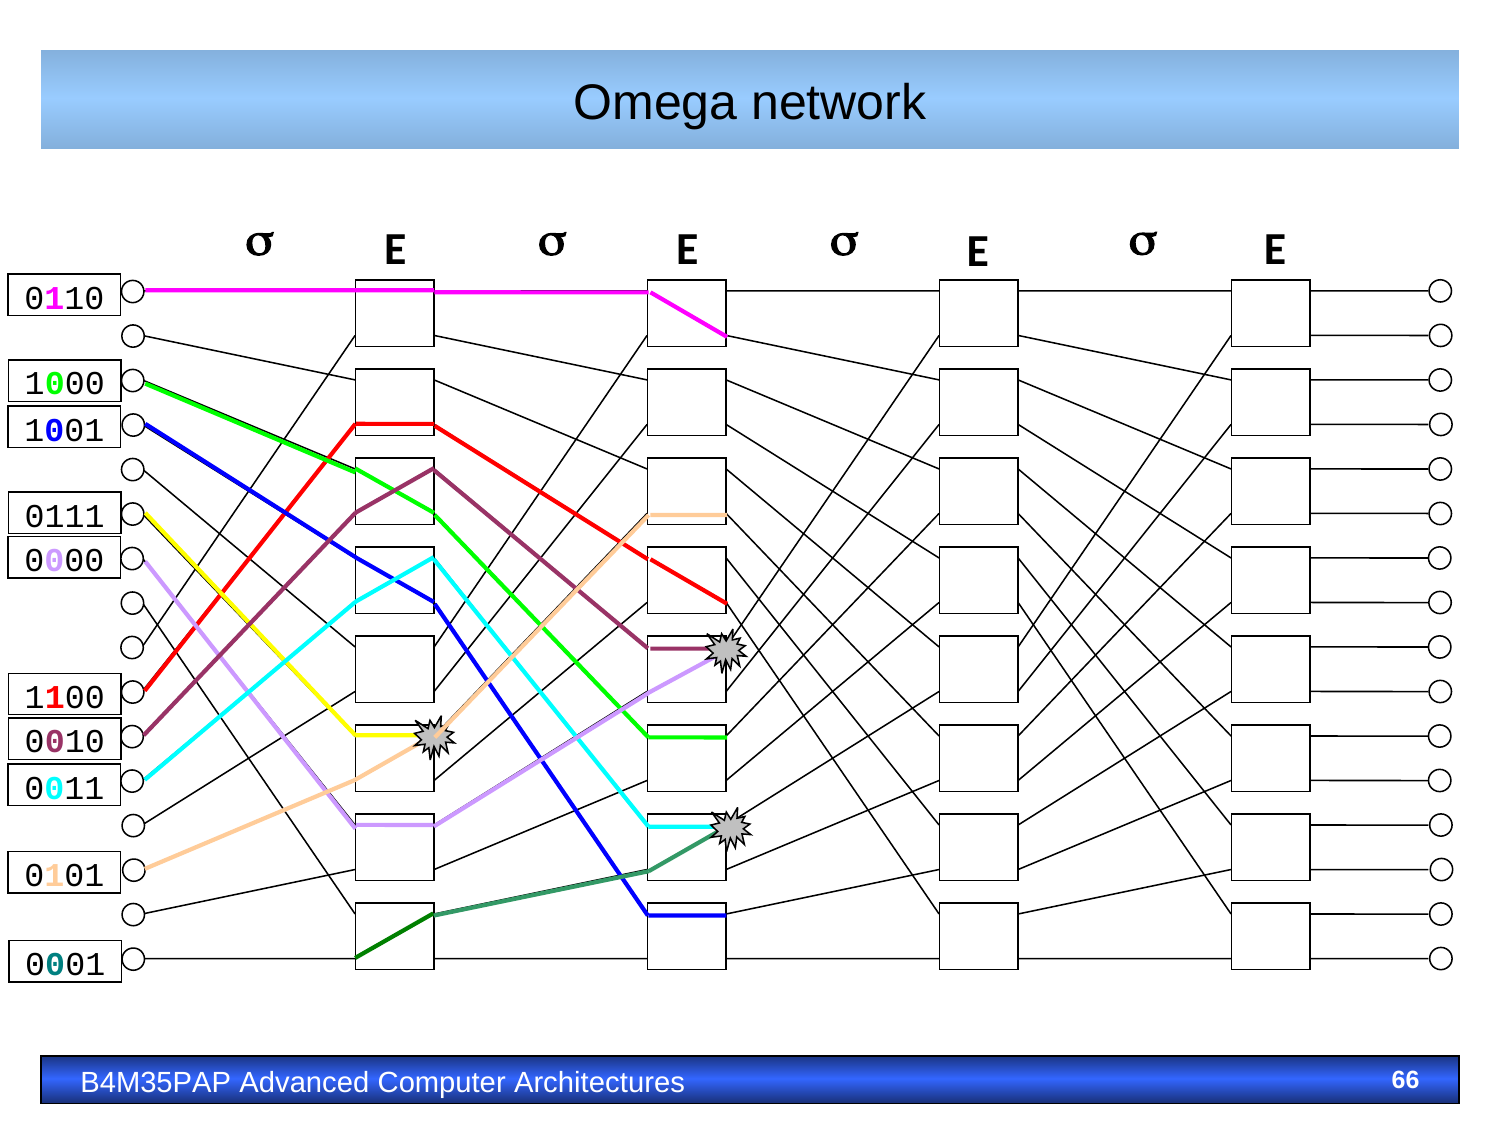

# Omega network




E
E
E
E
0110
1000
1001
0111
0000
1100
0010
0011
0101
0001